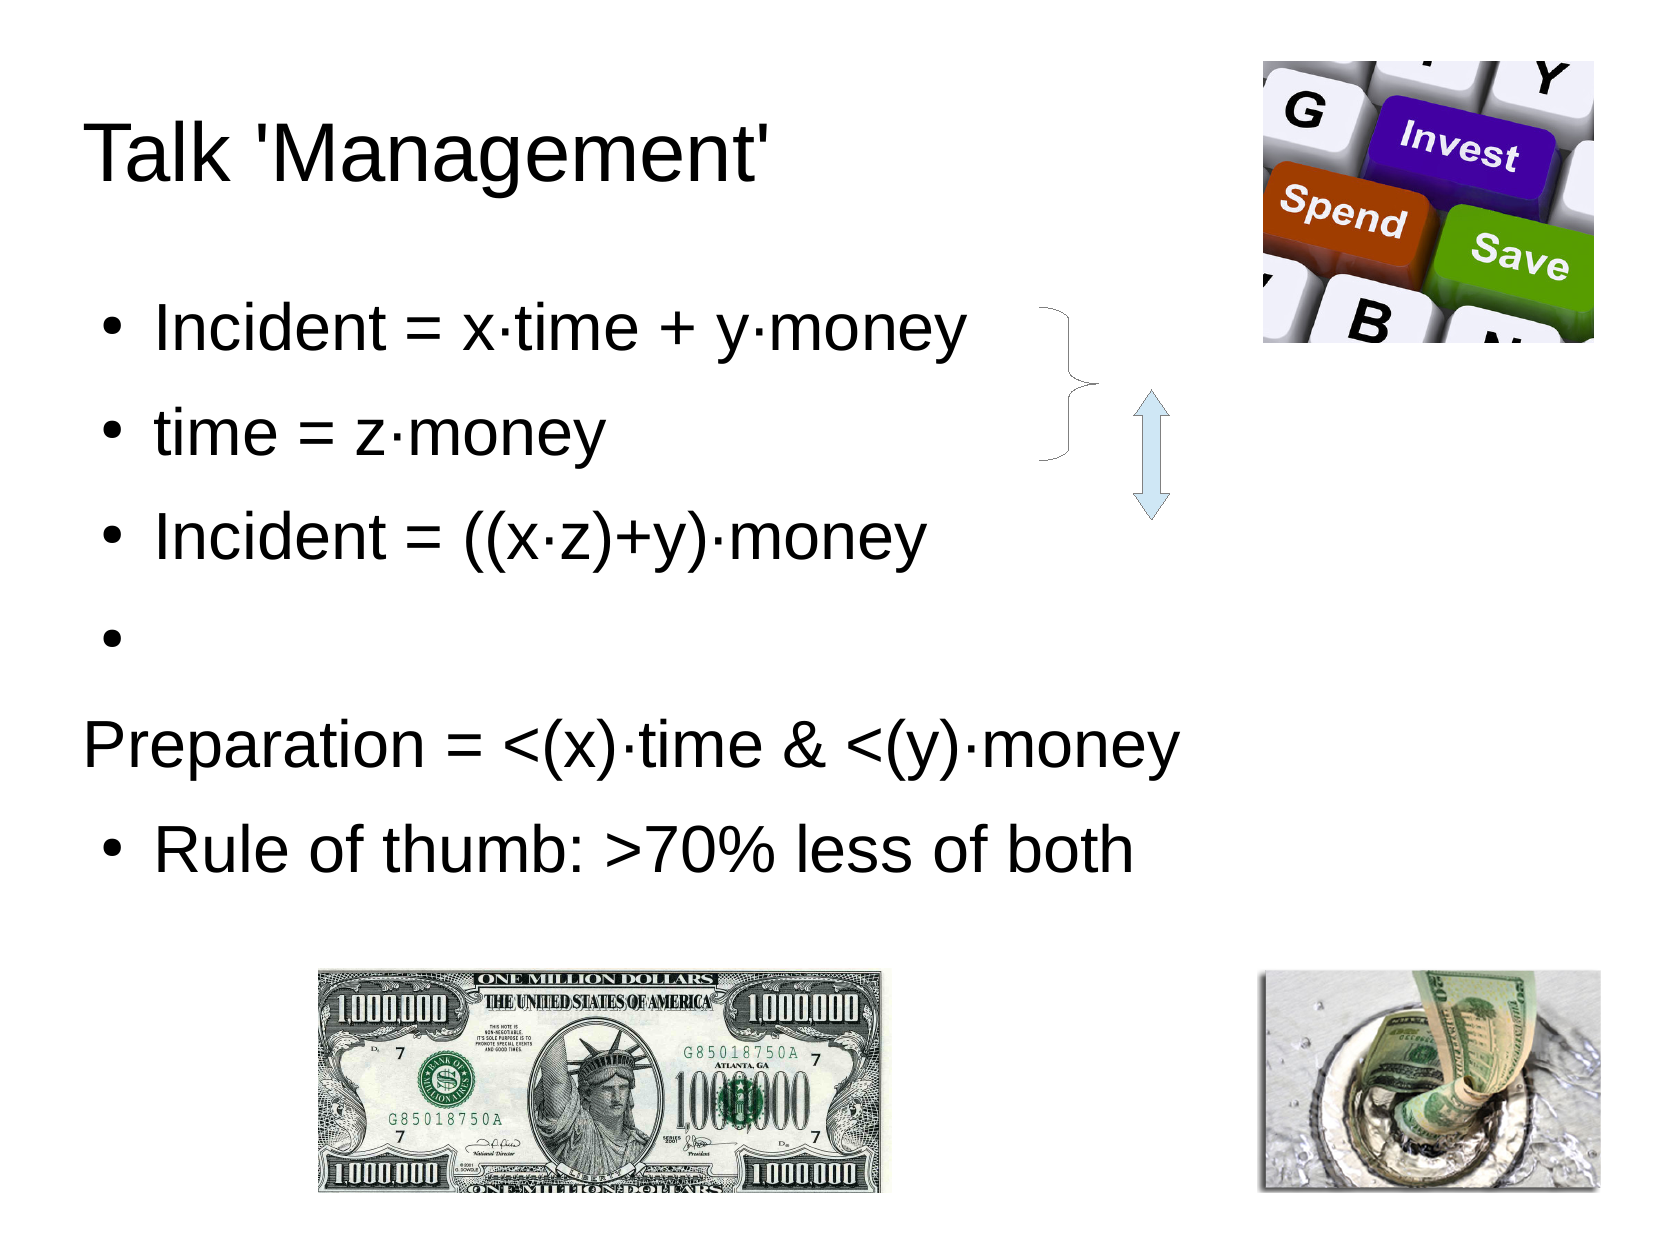

# Talk 'Management'
Incident = x∙time + y∙money
time = z∙money
Incident = ((x∙z)+y)∙money
Preparation = <(x)∙time & <(y)∙money
Rule of thumb: >70% less of both